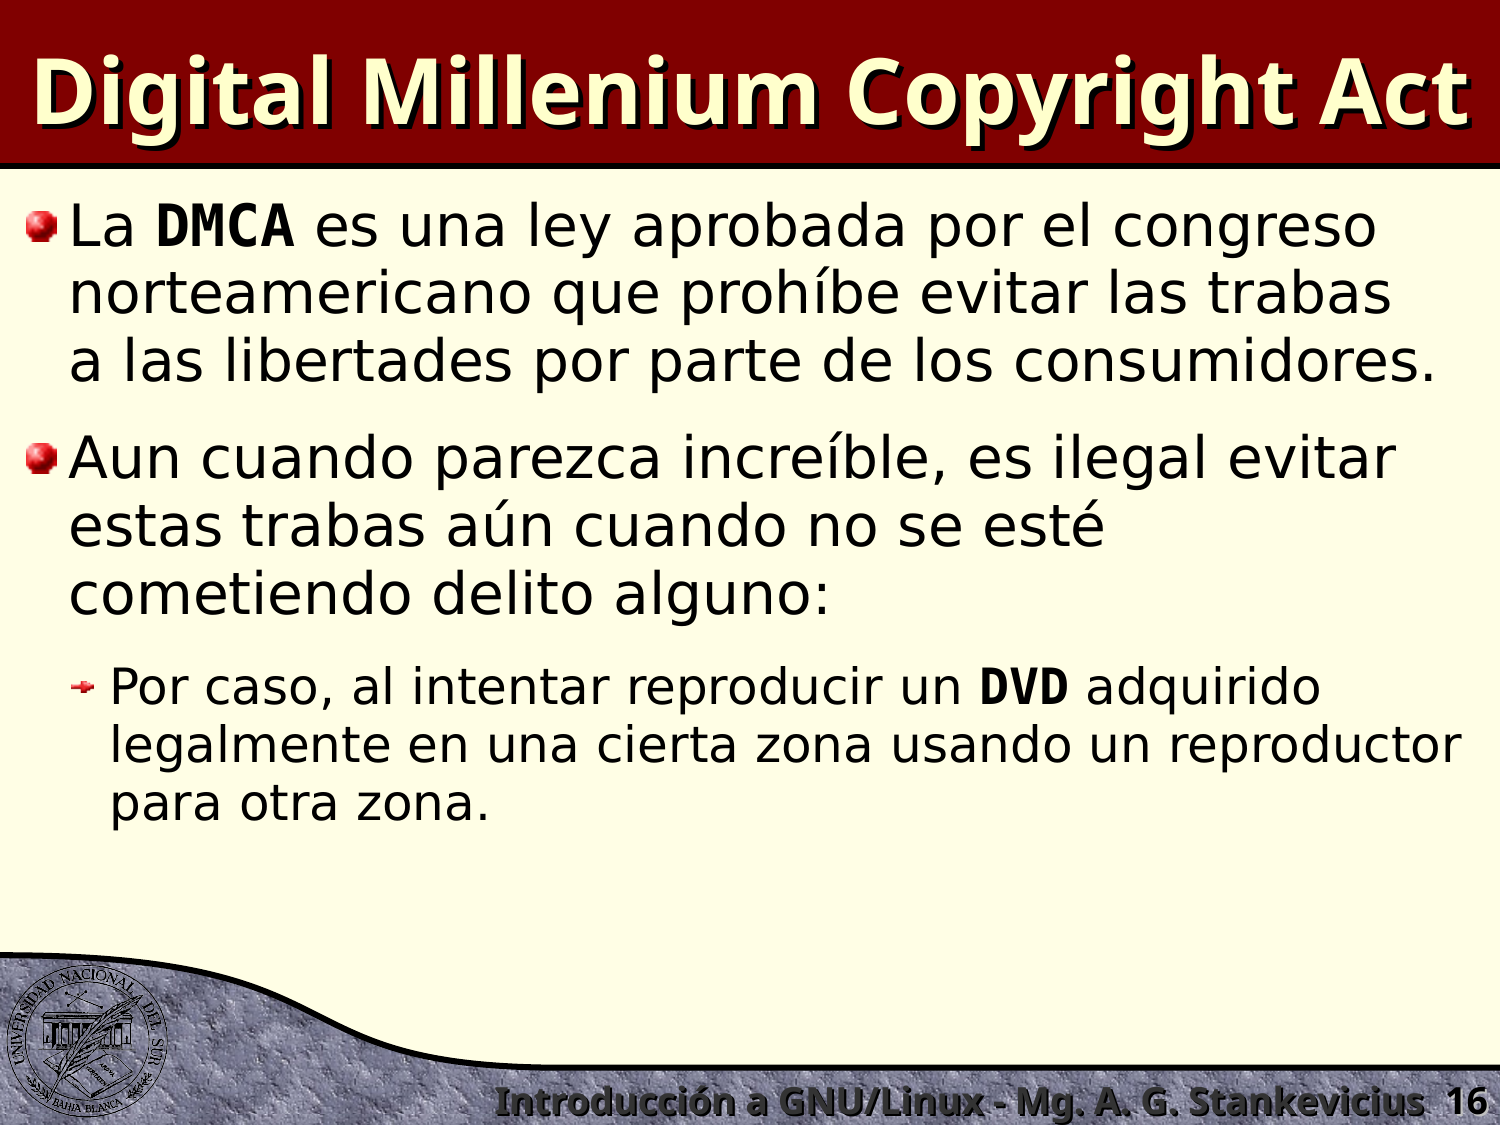

# Digital Millenium Copyright Act
La DMCA es una ley aprobada por el congreso norteamericano que prohíbe evitar las trabas
a las libertades por parte de los consumidores.
Aun cuando parezca increíble, es ilegal evitar estas trabas aún cuando no se esté
cometiendo delito alguno:
Por caso, al intentar reproducir un DVD adquirido legalmente en una cierta zona usando un reproductor
para otra zona.
16